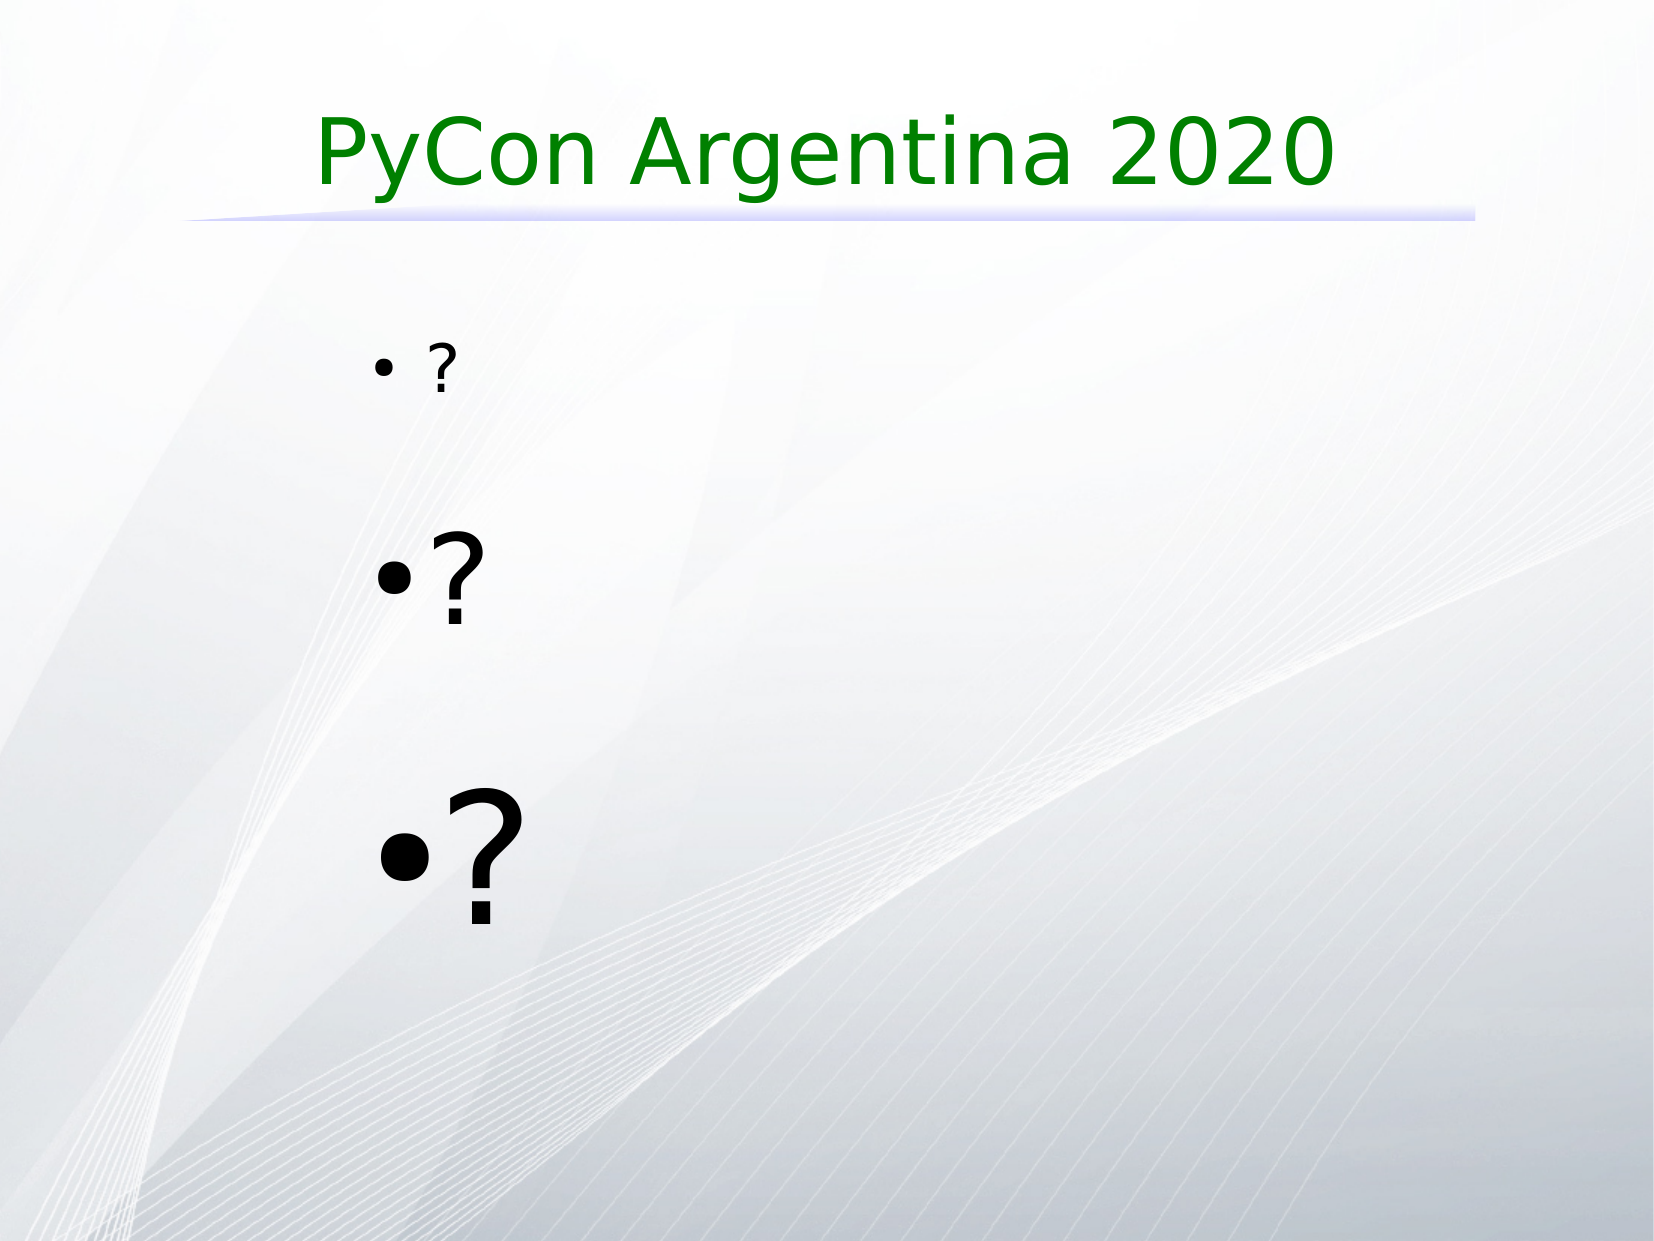

# PyCon Argentina 2020
?
?
?